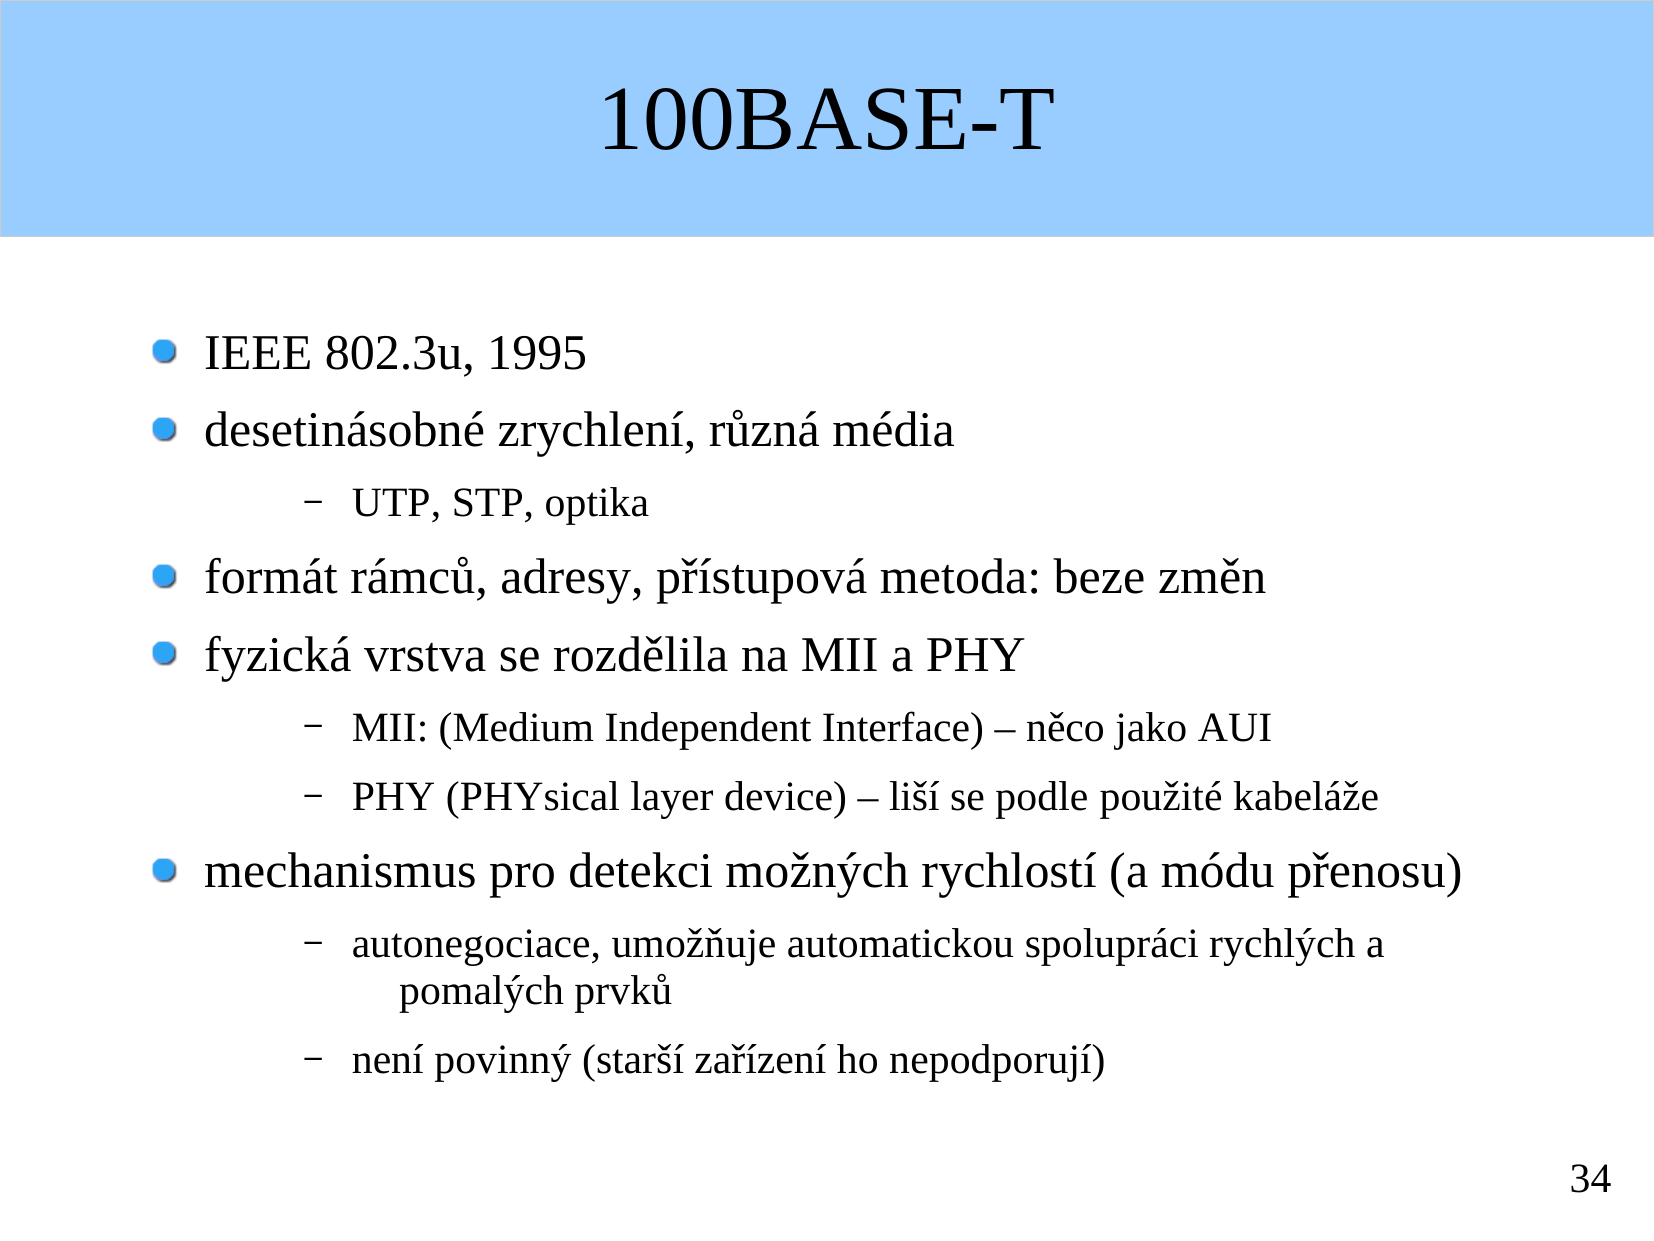

# 100BASE-T
IEEE 802.3u, 1995
desetinásobné zrychlení, různá média
UTP, STP, optika
formát rámců, adresy, přístupová metoda: beze změn
fyzická vrstva se rozdělila na MII a PHY
MII: (Medium Independent Interface) – něco jako AUI
PHY (PHYsical layer device) – liší se podle použité kabeláže
mechanismus pro detekci možných rychlostí (a módu přenosu)
autonegociace, umožňuje automatickou spolupráci rychlých a pomalých prvků
není povinný (starší zařízení ho nepodporují)